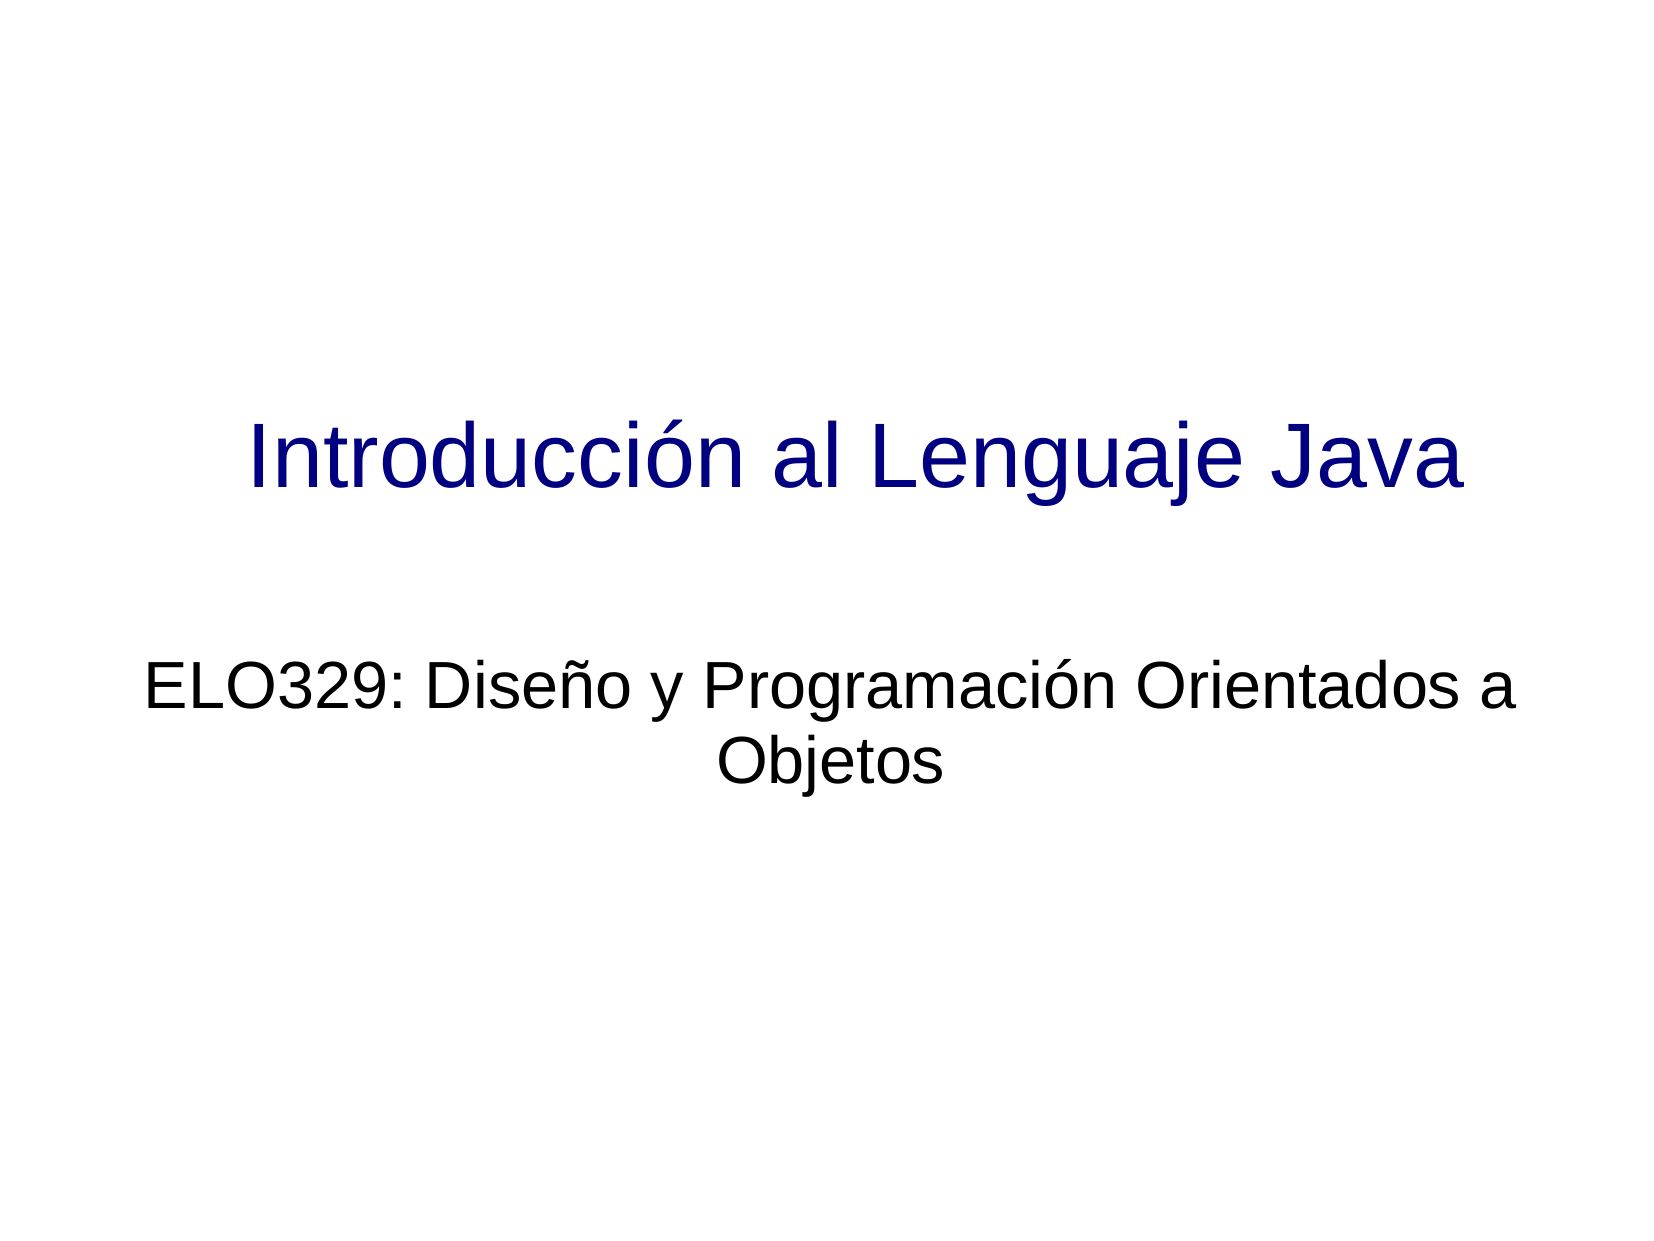

# Introducción al Lenguaje Java
ELO329: Diseño y Programación Orientados a Objetos